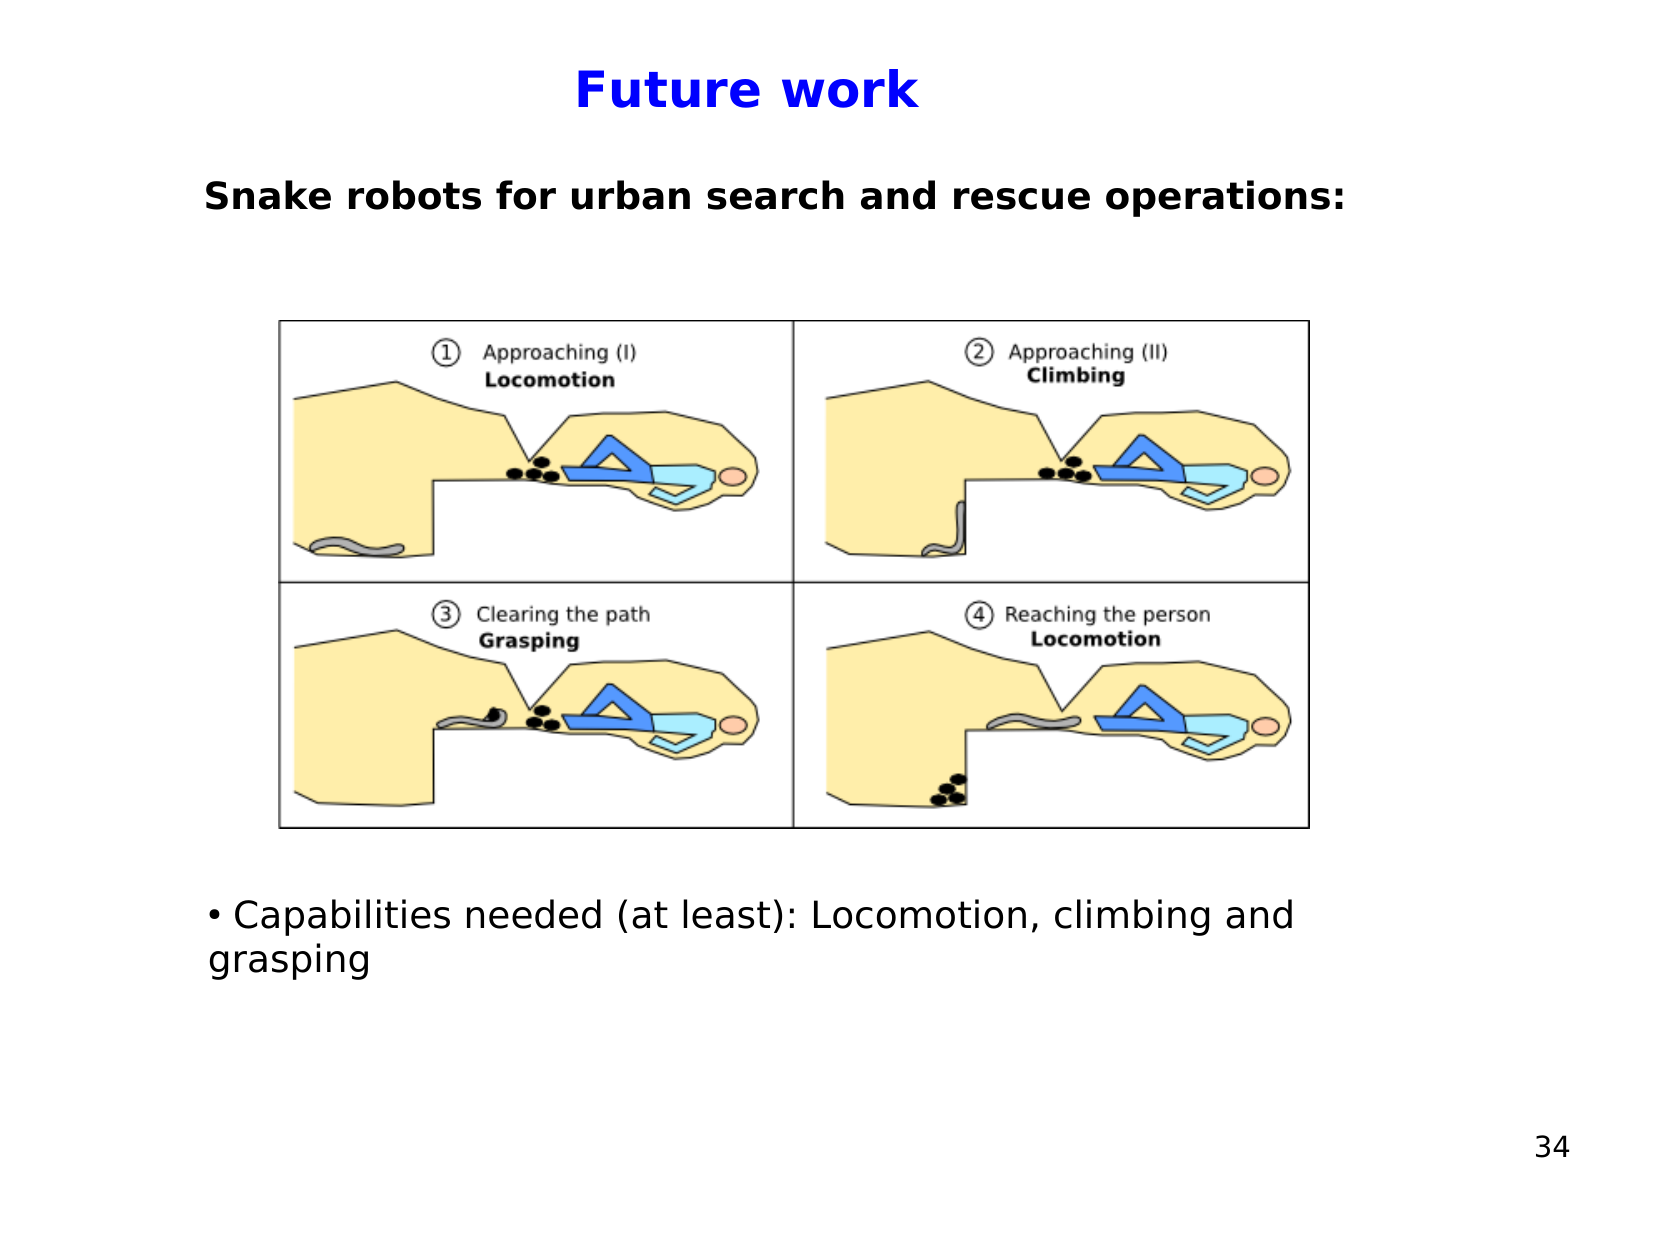

Future work
Snake robots for urban search and rescue operations:
 Capabilities needed (at least): Locomotion, climbing and grasping
34